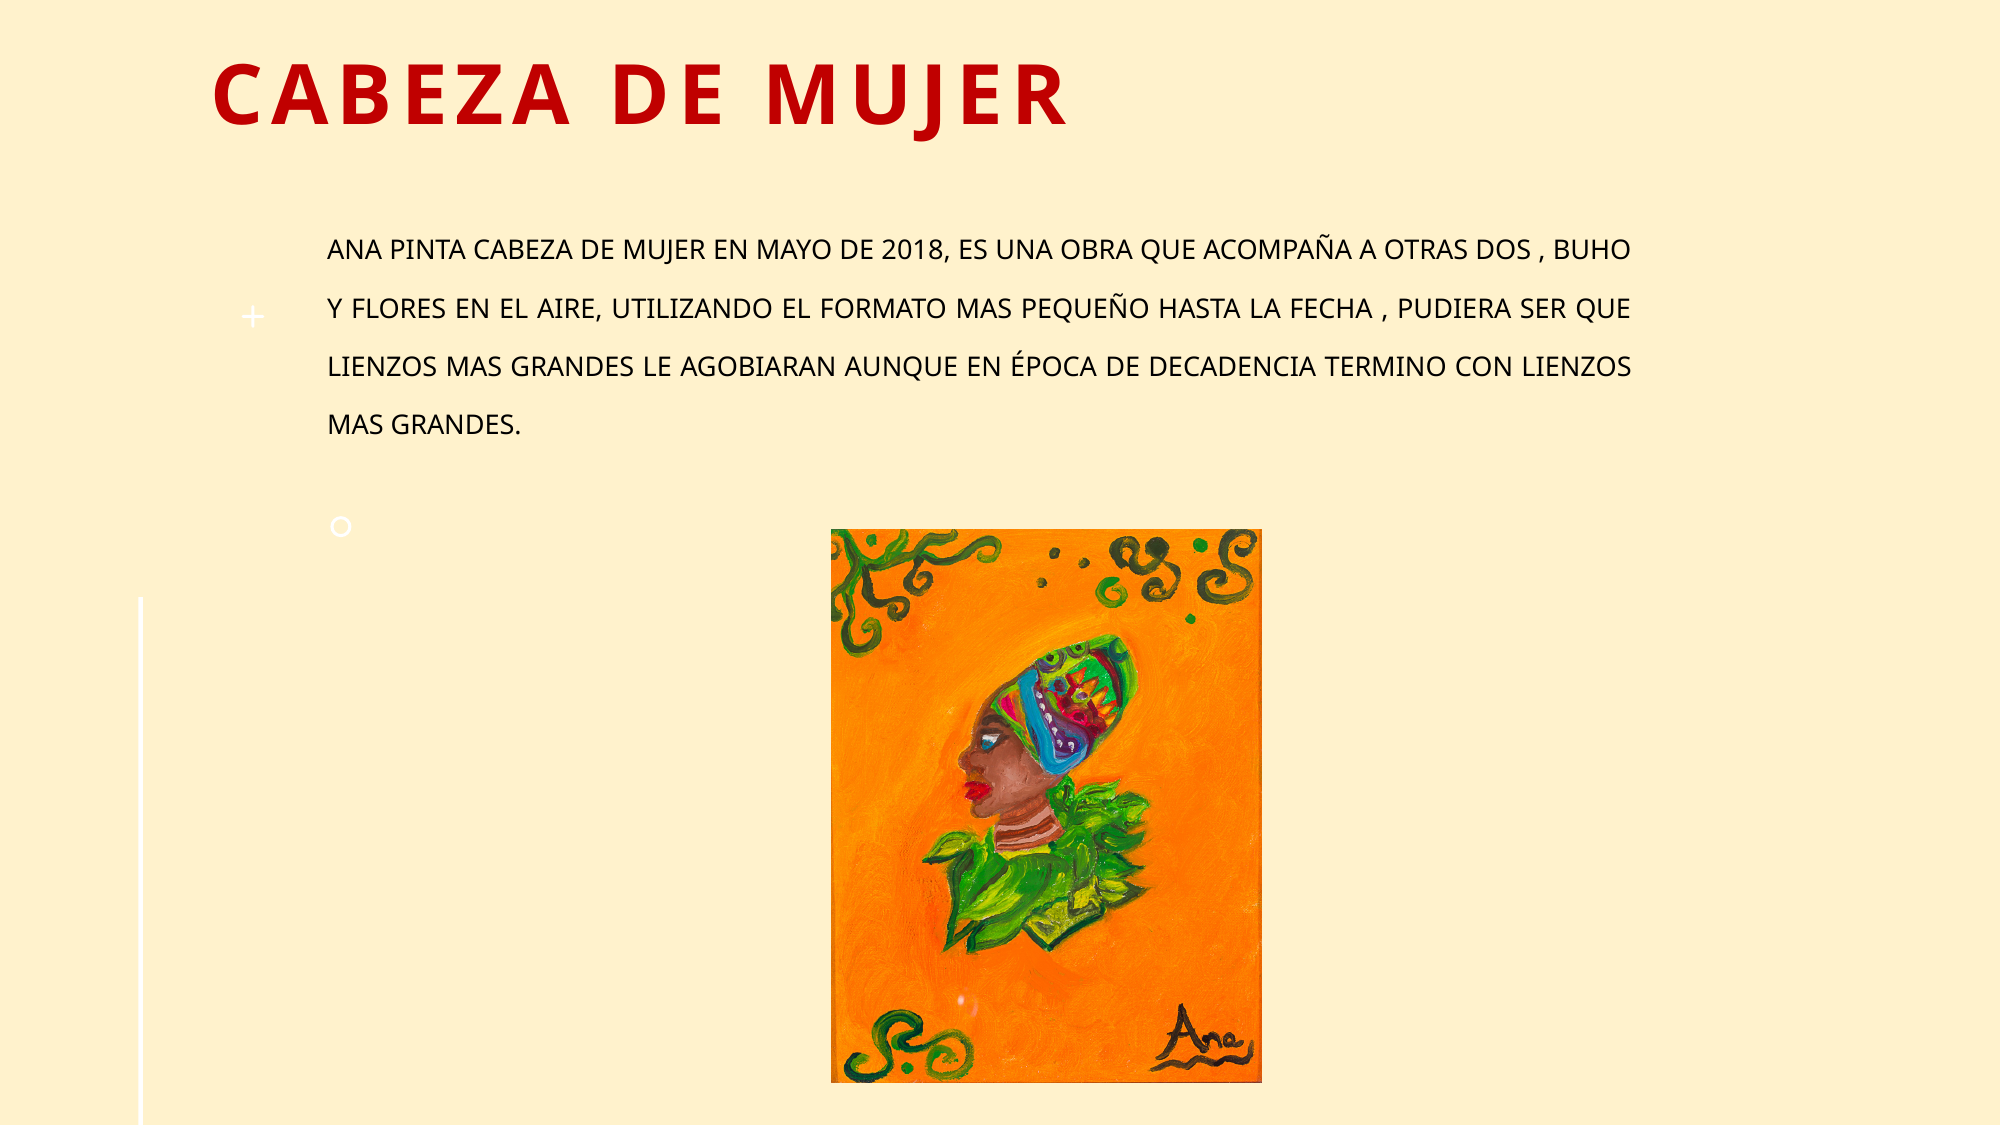

CABEZA DE MUJER
# ANA PINTA CABEZA DE MUJER EN MAYO DE 2018, ES UNA OBRA QUE ACOMPAÑA A OTRAS DOS , BUHO Y FLORES EN EL AIRE, UTILIZANDO EL FORMATO MAS PEQUEÑO HASTA LA FECHA , PUDIERA SER QUE LIENZOS MAS GRANDES LE AGOBIARAN AUNQUE EN ÉPOCA DE DECADENCIA TERMINO CON LIENZOS MAS GRANDES.